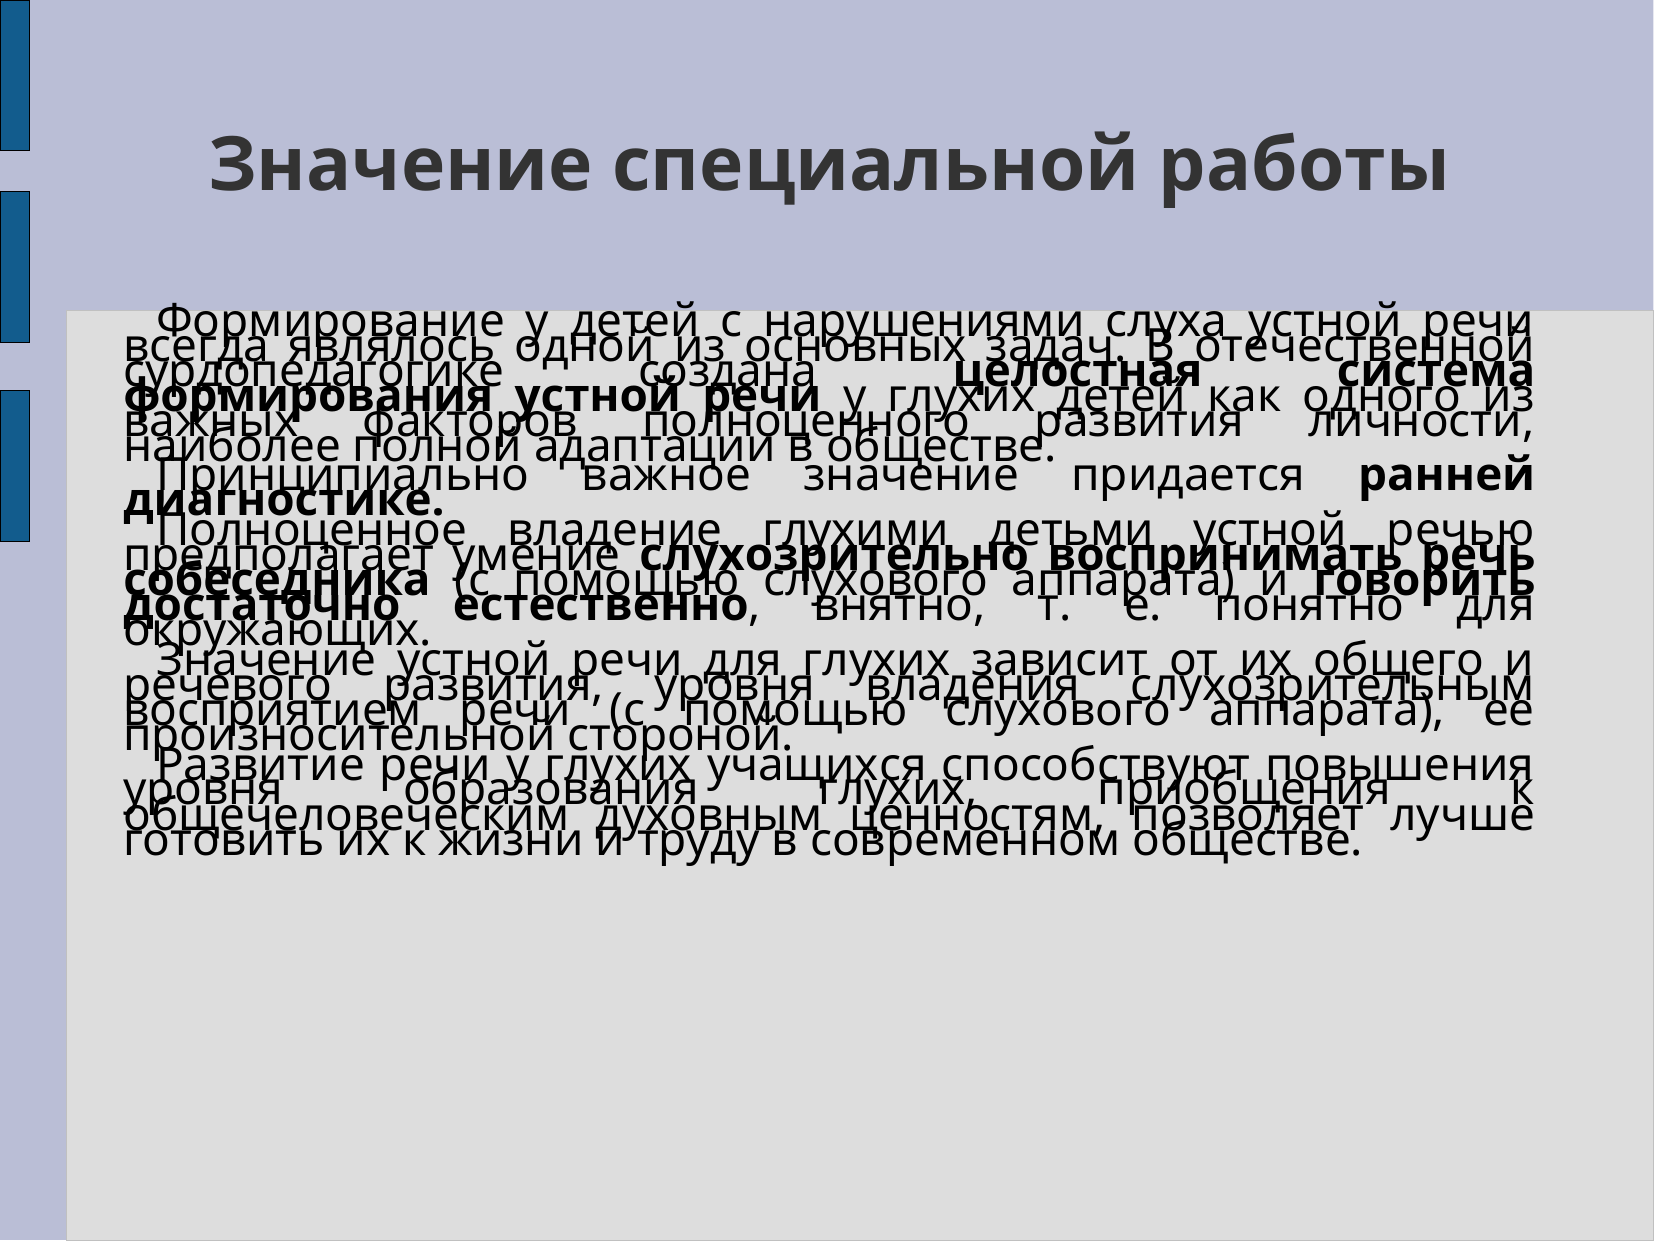

# Значение специальной работы
Формирование у детей с нарушениями слуха устной речи всегда являлось одной из основных задач. В отечественной сурдопедагогике создана целостная система формирования устной речи у глухих детей как одного из важных факторов полноценного развития личности, наиболее полной адаптации в обществе.
Принципиально важное значение придается ранней диагностике.
Полноценное владение глухими детьми устной речью предполагает умение слухозрительно воспринимать речь собеседника (с помощью слухового аппарата) и говорить достаточно естественно, внятно, т. е. понятно для окружающих.
Значение устной речи для глухих зависит от их общего и речевого развития, уровня владения слухозрительным восприятием речи (с помощью слухового аппарата), ее произносительной стороной.
Развитие речи у глухих учащихся способствуют повышения уровня образования глухих, приобщения к общечеловеческим духовным ценностям, позволяет лучше готовить их к жизни и труду в современном обществе.